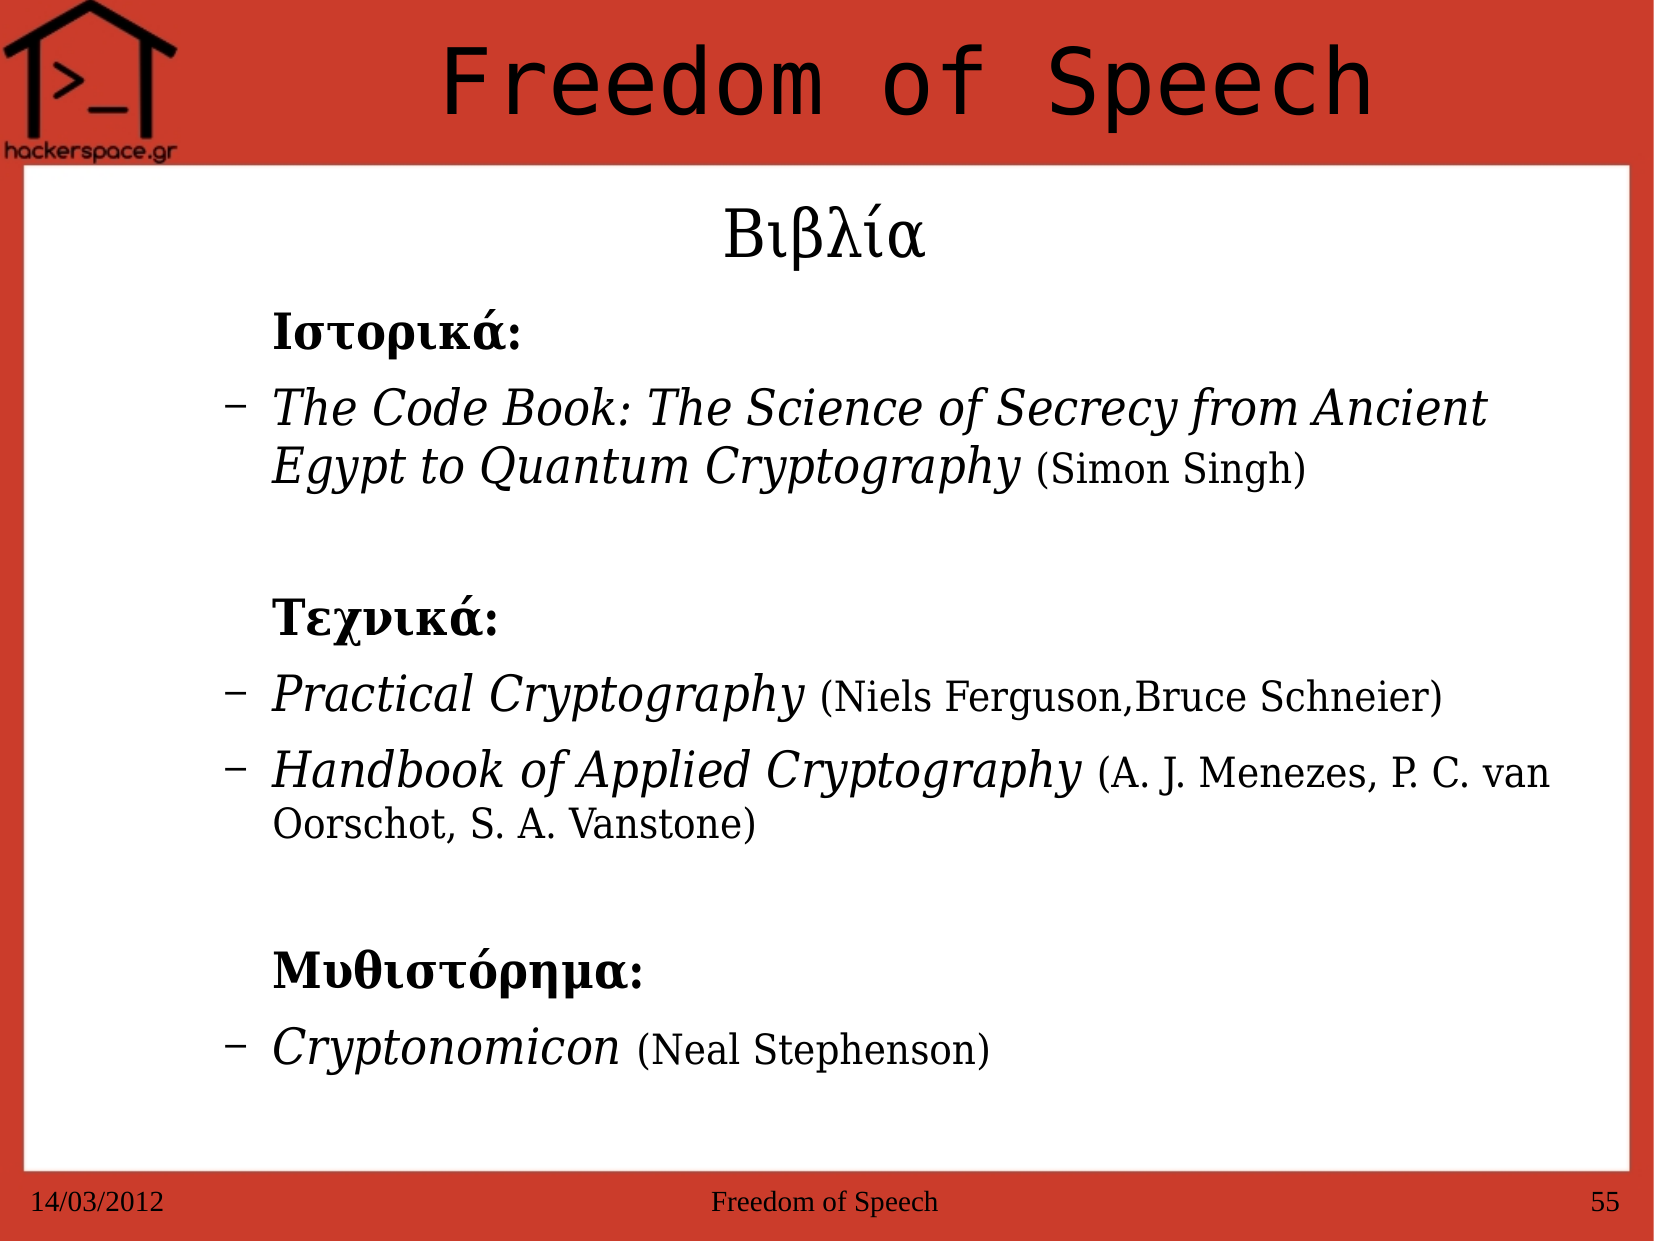

# Freedom of Speech
Βιβλία
Ιστορικά:
The Code Book: The Science of Secrecy from Ancient Egypt to Quantum Cryptography (Simon Singh)
Τεχνικά:
Practical Cryptography (Niels Ferguson,Bruce Schneier)
Handbook of Applied Cryptography (A. J. Menezes, P. C. van Oorschot, S. A. Vanstone)
Μυθιστόρημα:
Cryptonomicon (Neal Stephenson)
14/03/2012
Freedom of Speech
55